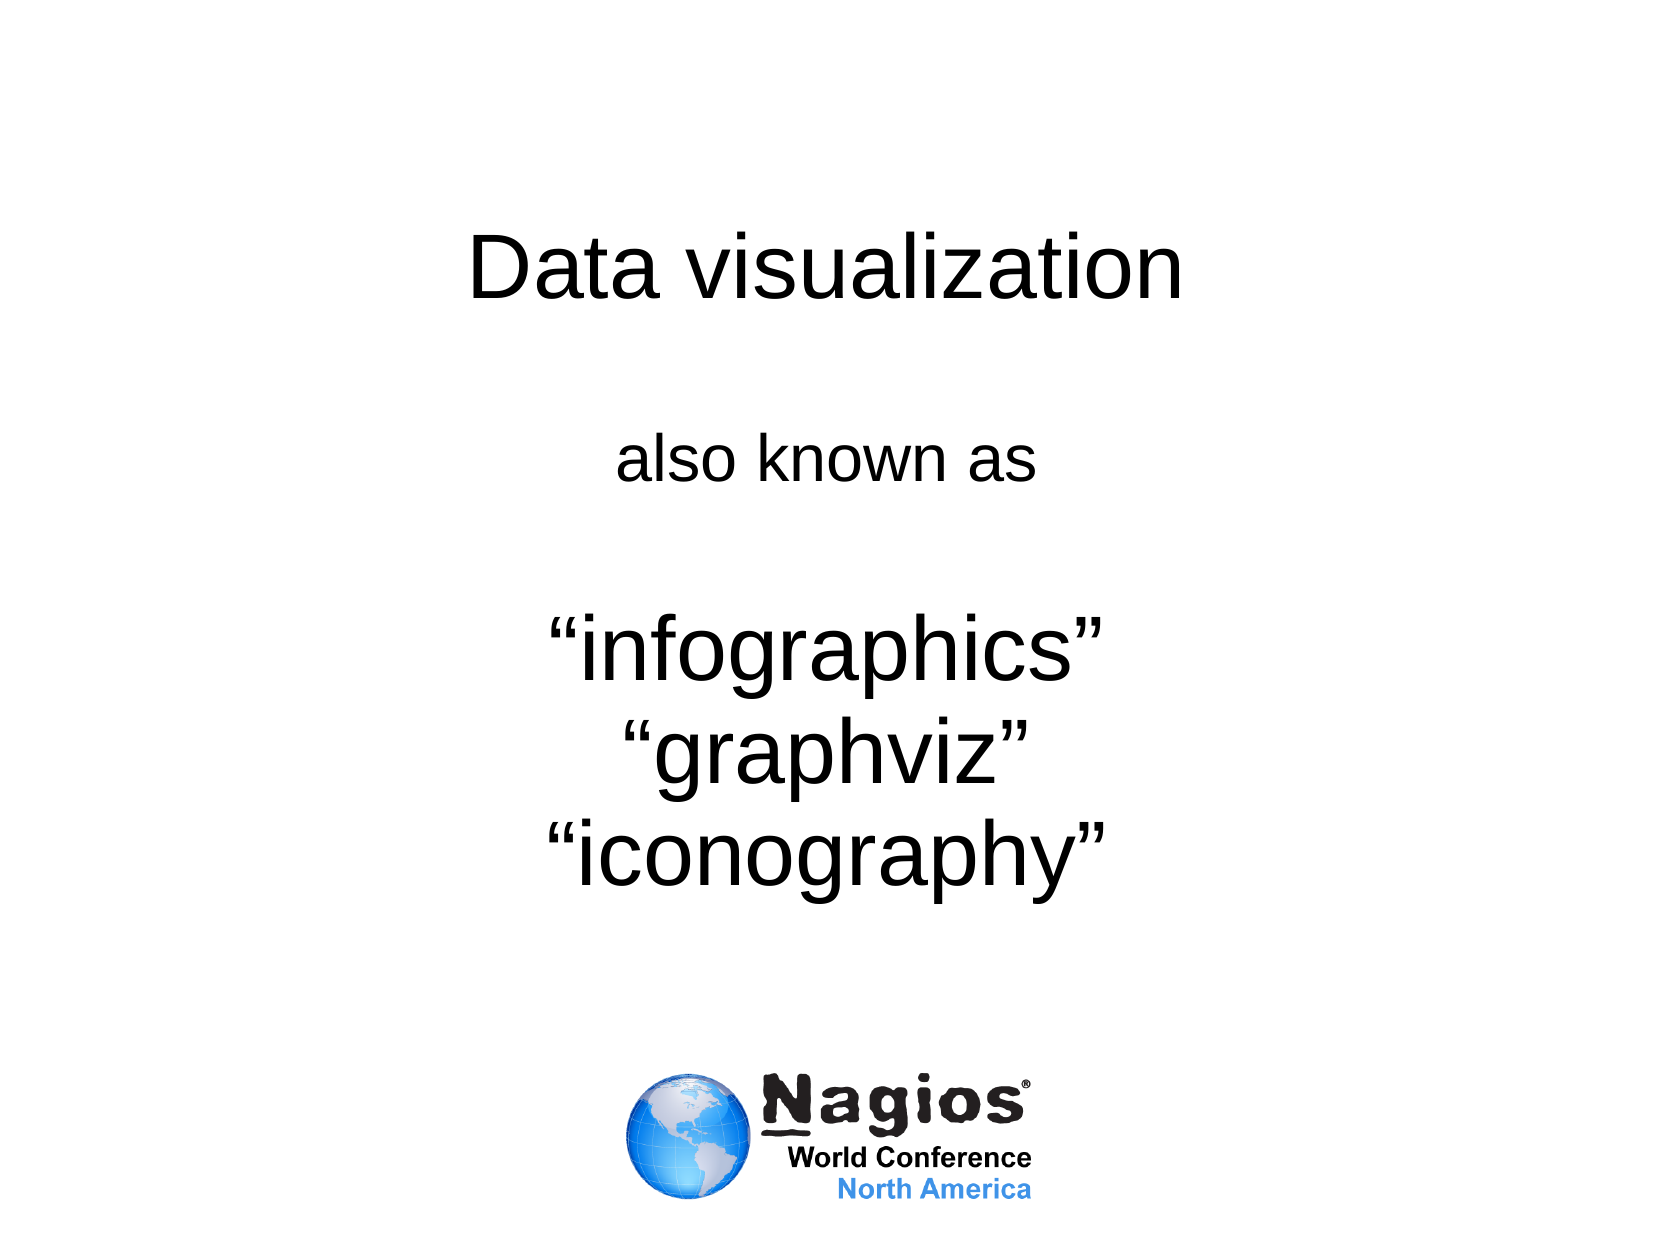

# Data visualization also known as “infographics” “graphviz” “iconography”